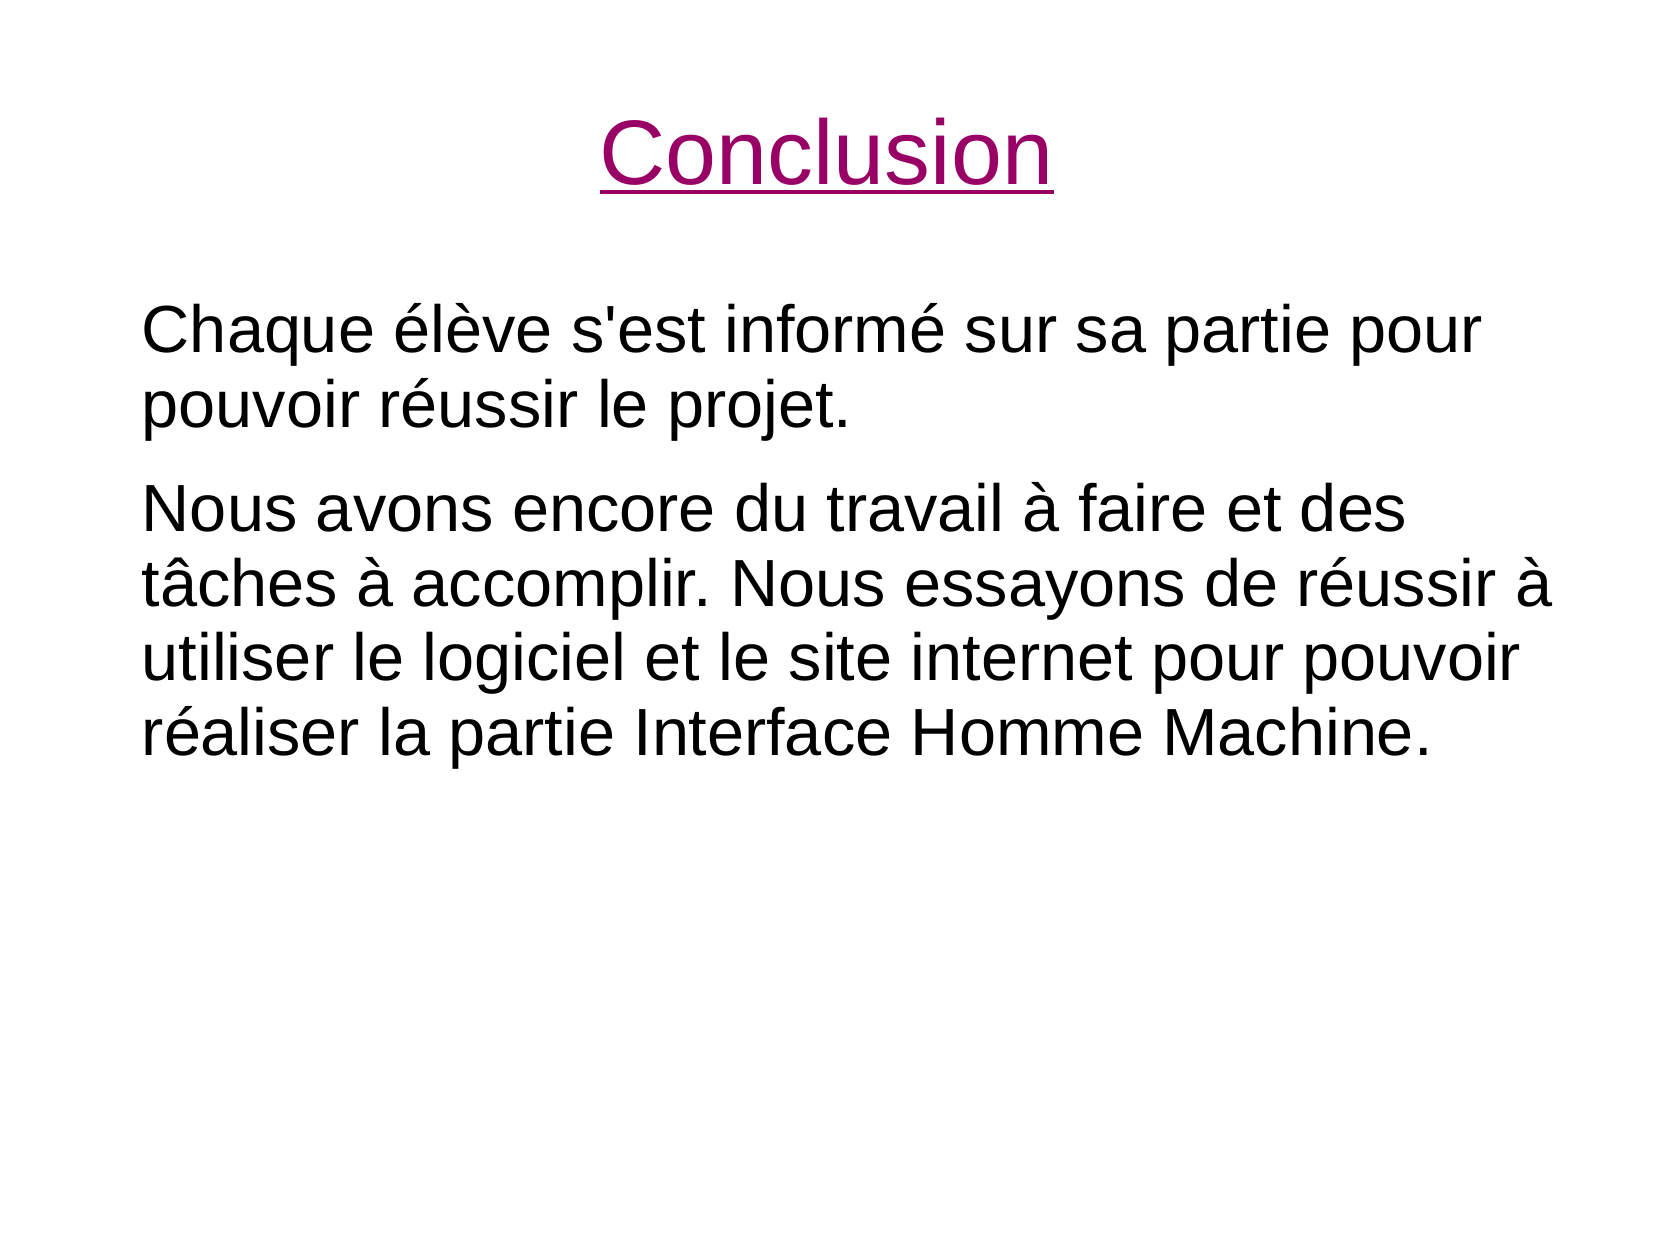

# Conclusion
Chaque élève s'est informé sur sa partie pour pouvoir réussir le projet.
Nous avons encore du travail à faire et des tâches à accomplir. Nous essayons de réussir à utiliser le logiciel et le site internet pour pouvoir réaliser la partie Interface Homme Machine.